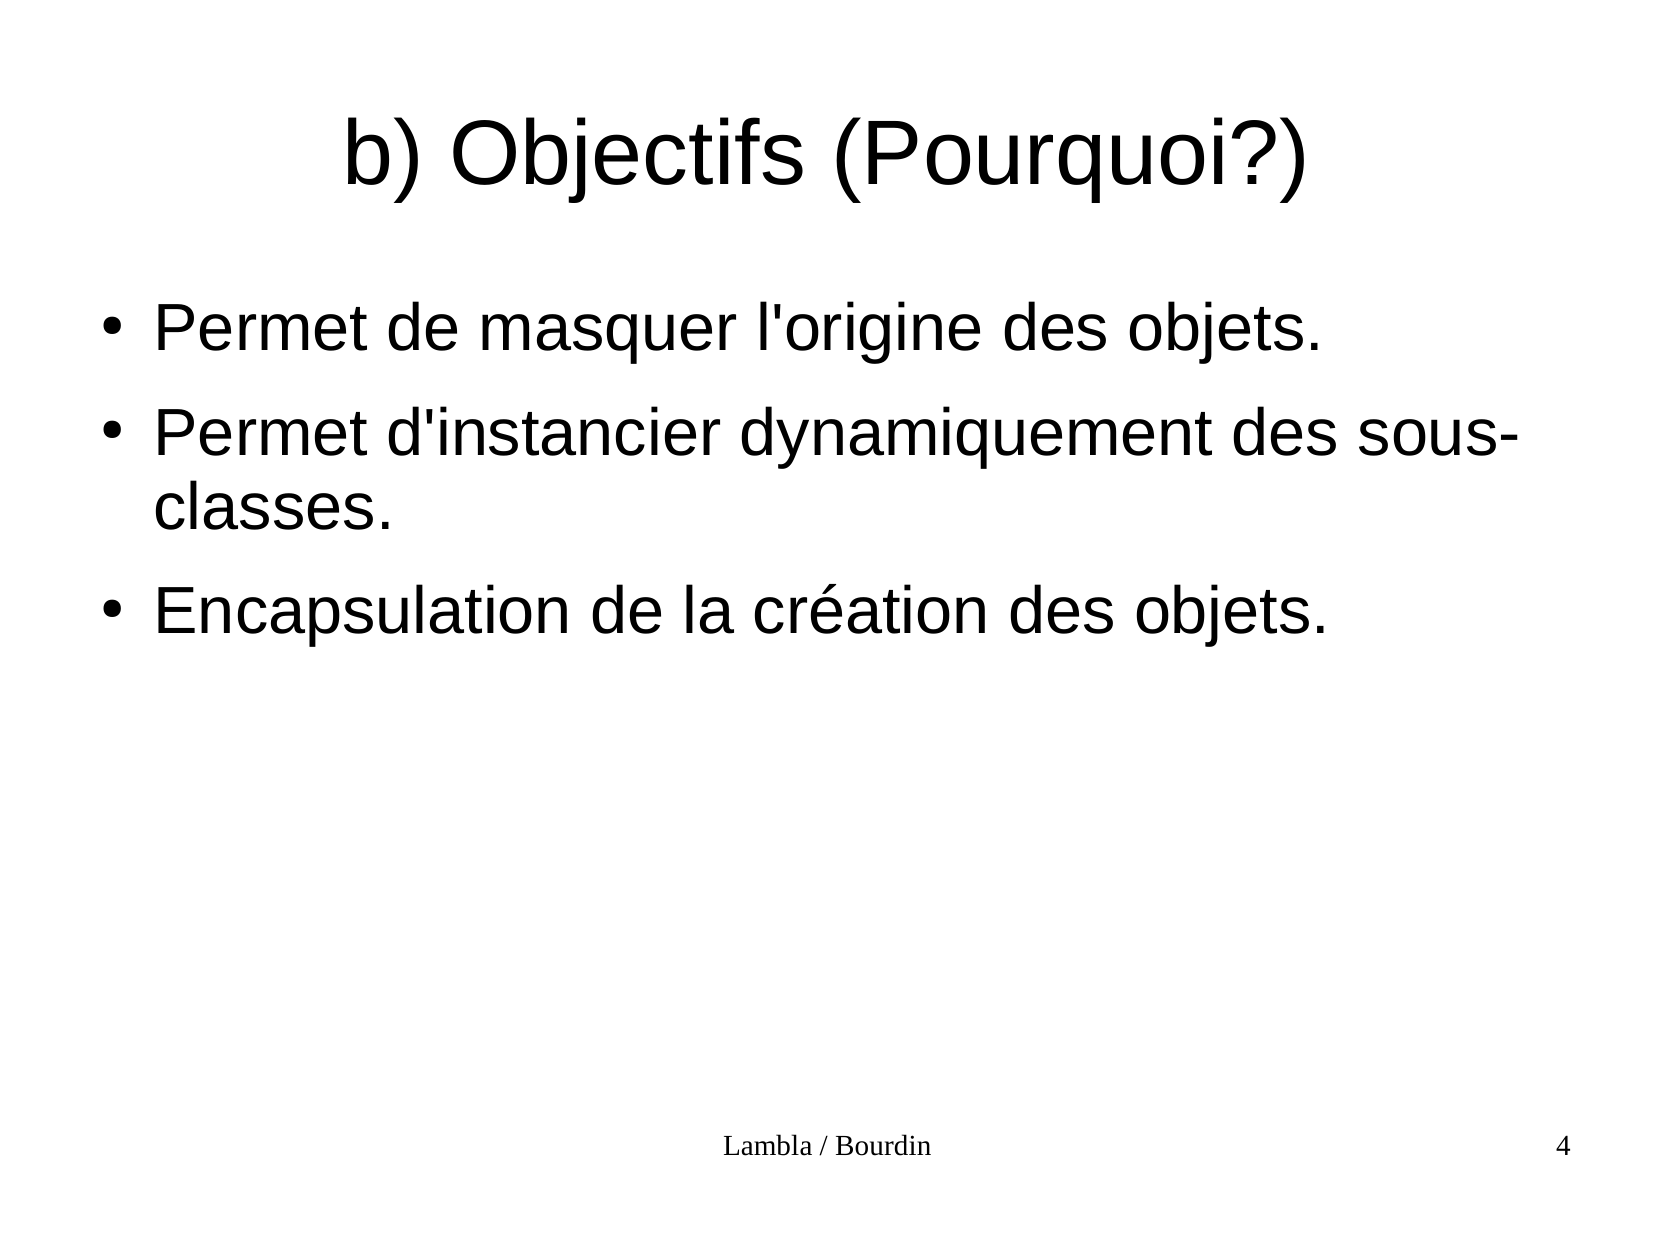

# b) Objectifs (Pourquoi?)
Permet de masquer l'origine des objets.
Permet d'instancier dynamiquement des sous-classes.
Encapsulation de la création des objets.
Lambla / Bourdin
4